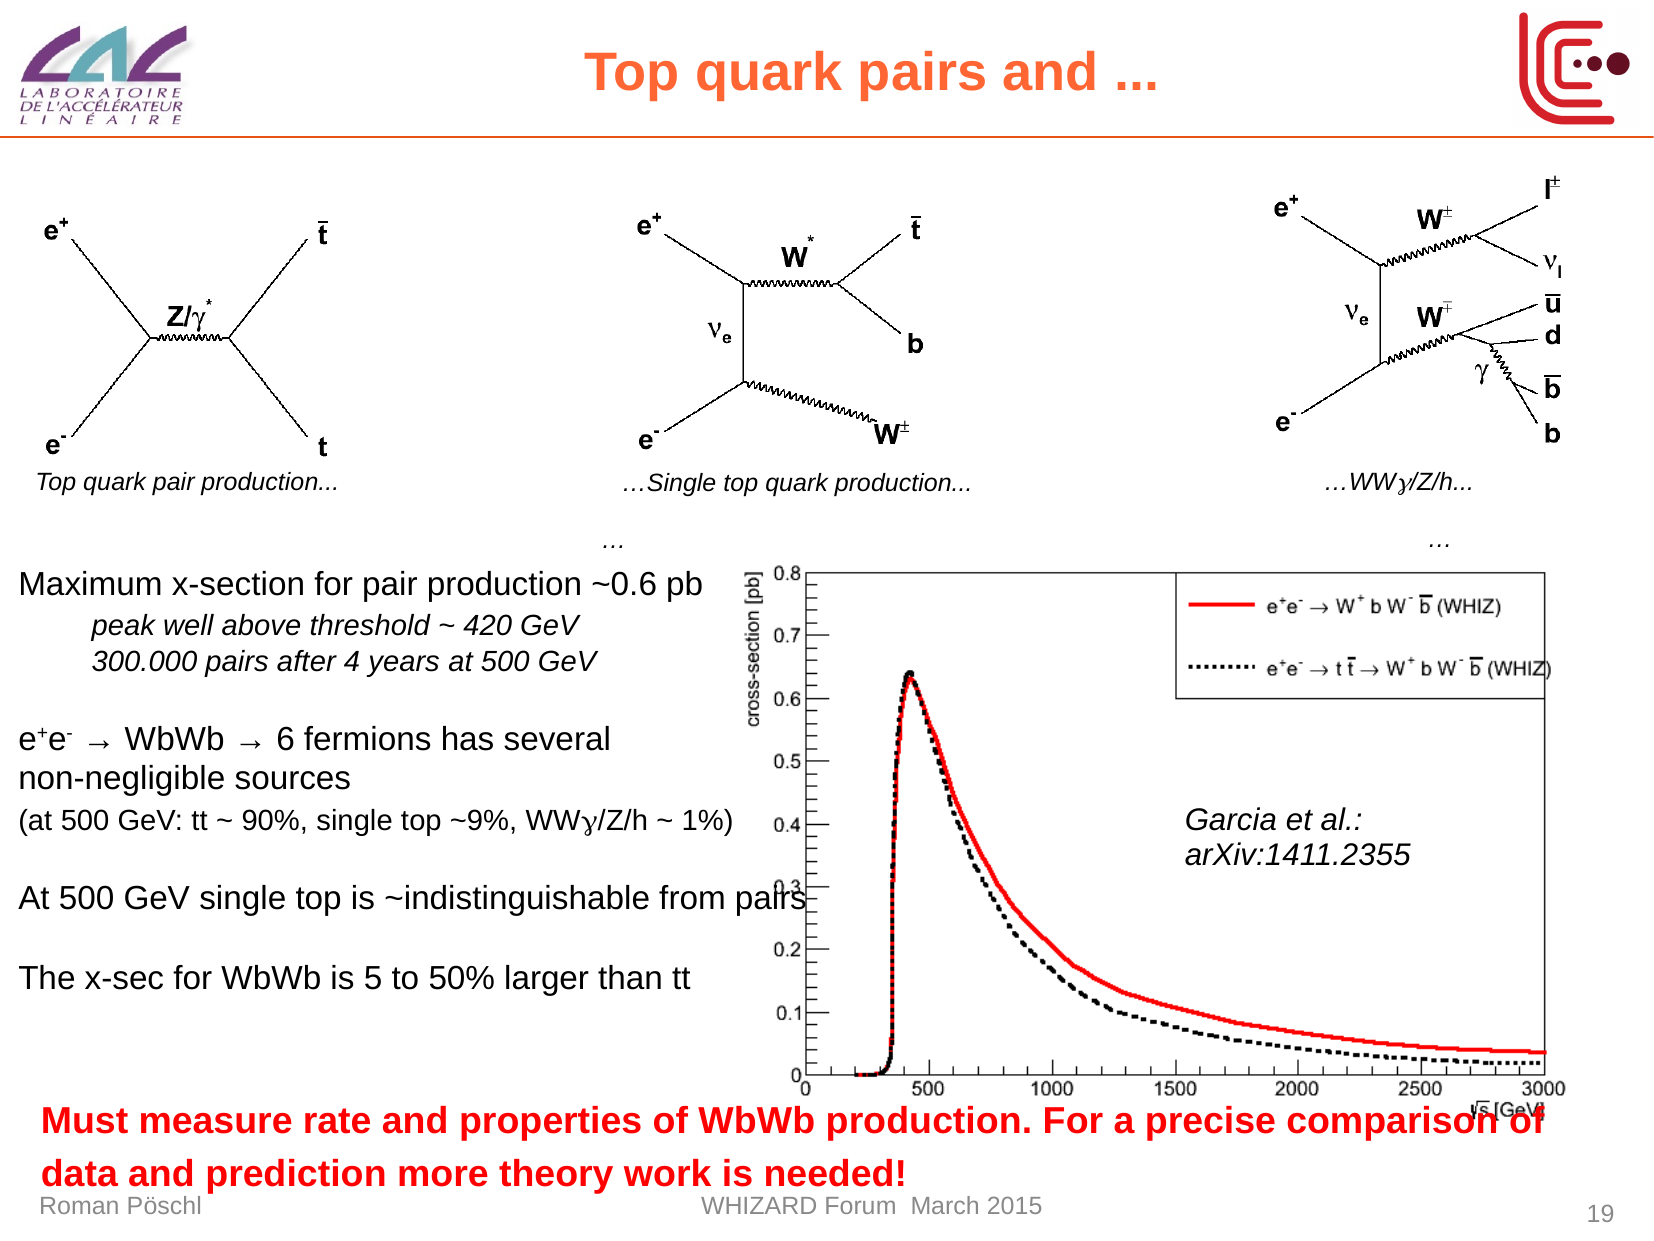

# Top quark pairs and ...
Top quark pair production...
…WWγ/Z/h...
…Single top quark production...
…
…
Maximum x-section for pair production ~0.6 pb
	peak well above threshold ~ 420 GeV
	300.000 pairs after 4 years at 500 GeV
e+e- → WbWb → 6 fermions has several
non-negligible sources
(at 500 GeV: tt ~ 90%, single top ~9%, WWγ/Z/h ~ 1%)
At 500 GeV single top is ~indistinguishable from pairs
The x-sec for WbWb is 5 to 50% larger than tt
Garcia et al.:
arXiv:1411.2355
Must measure rate and properties of WbWb production. For a precise comparison of
data and prediction more theory work is needed!